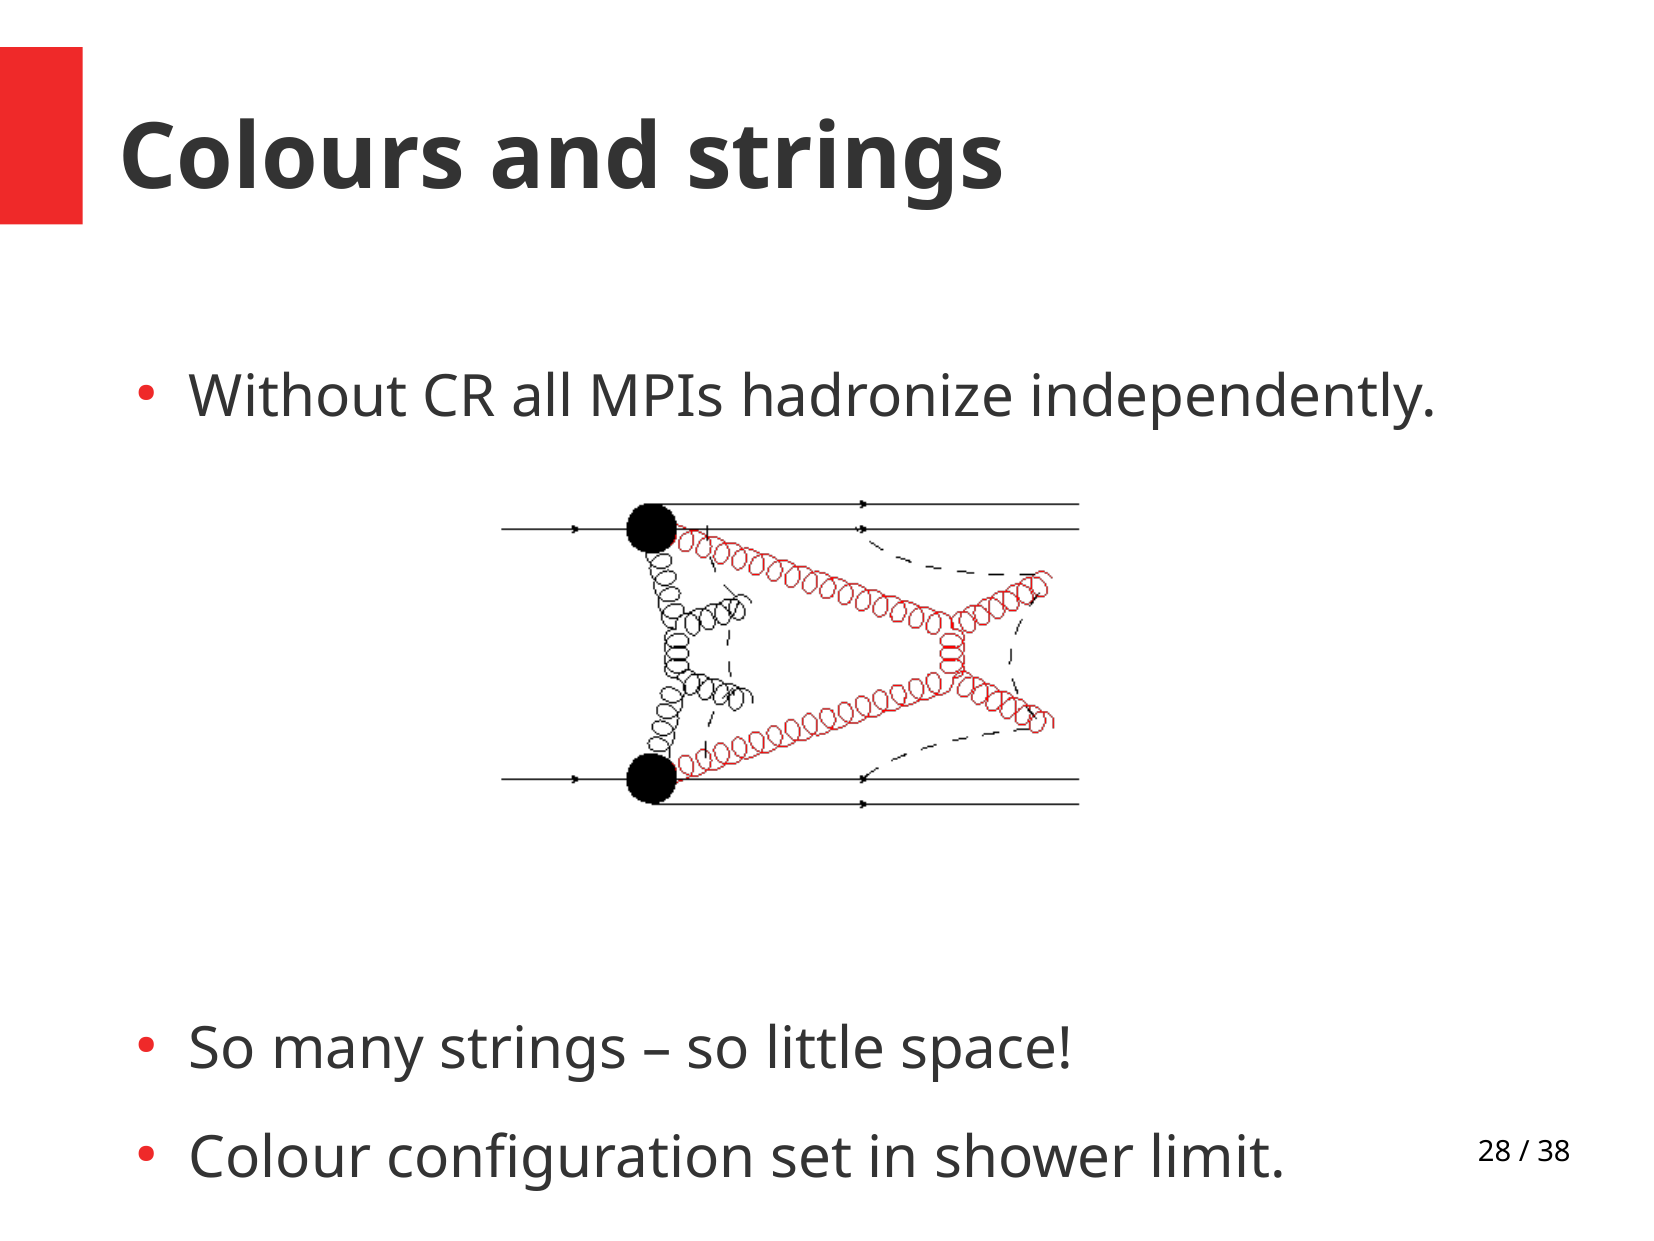

# Colours and strings
Without CR all MPIs hadronize independently.
So many strings – so little space!
Colour configuration set in shower limit.
28